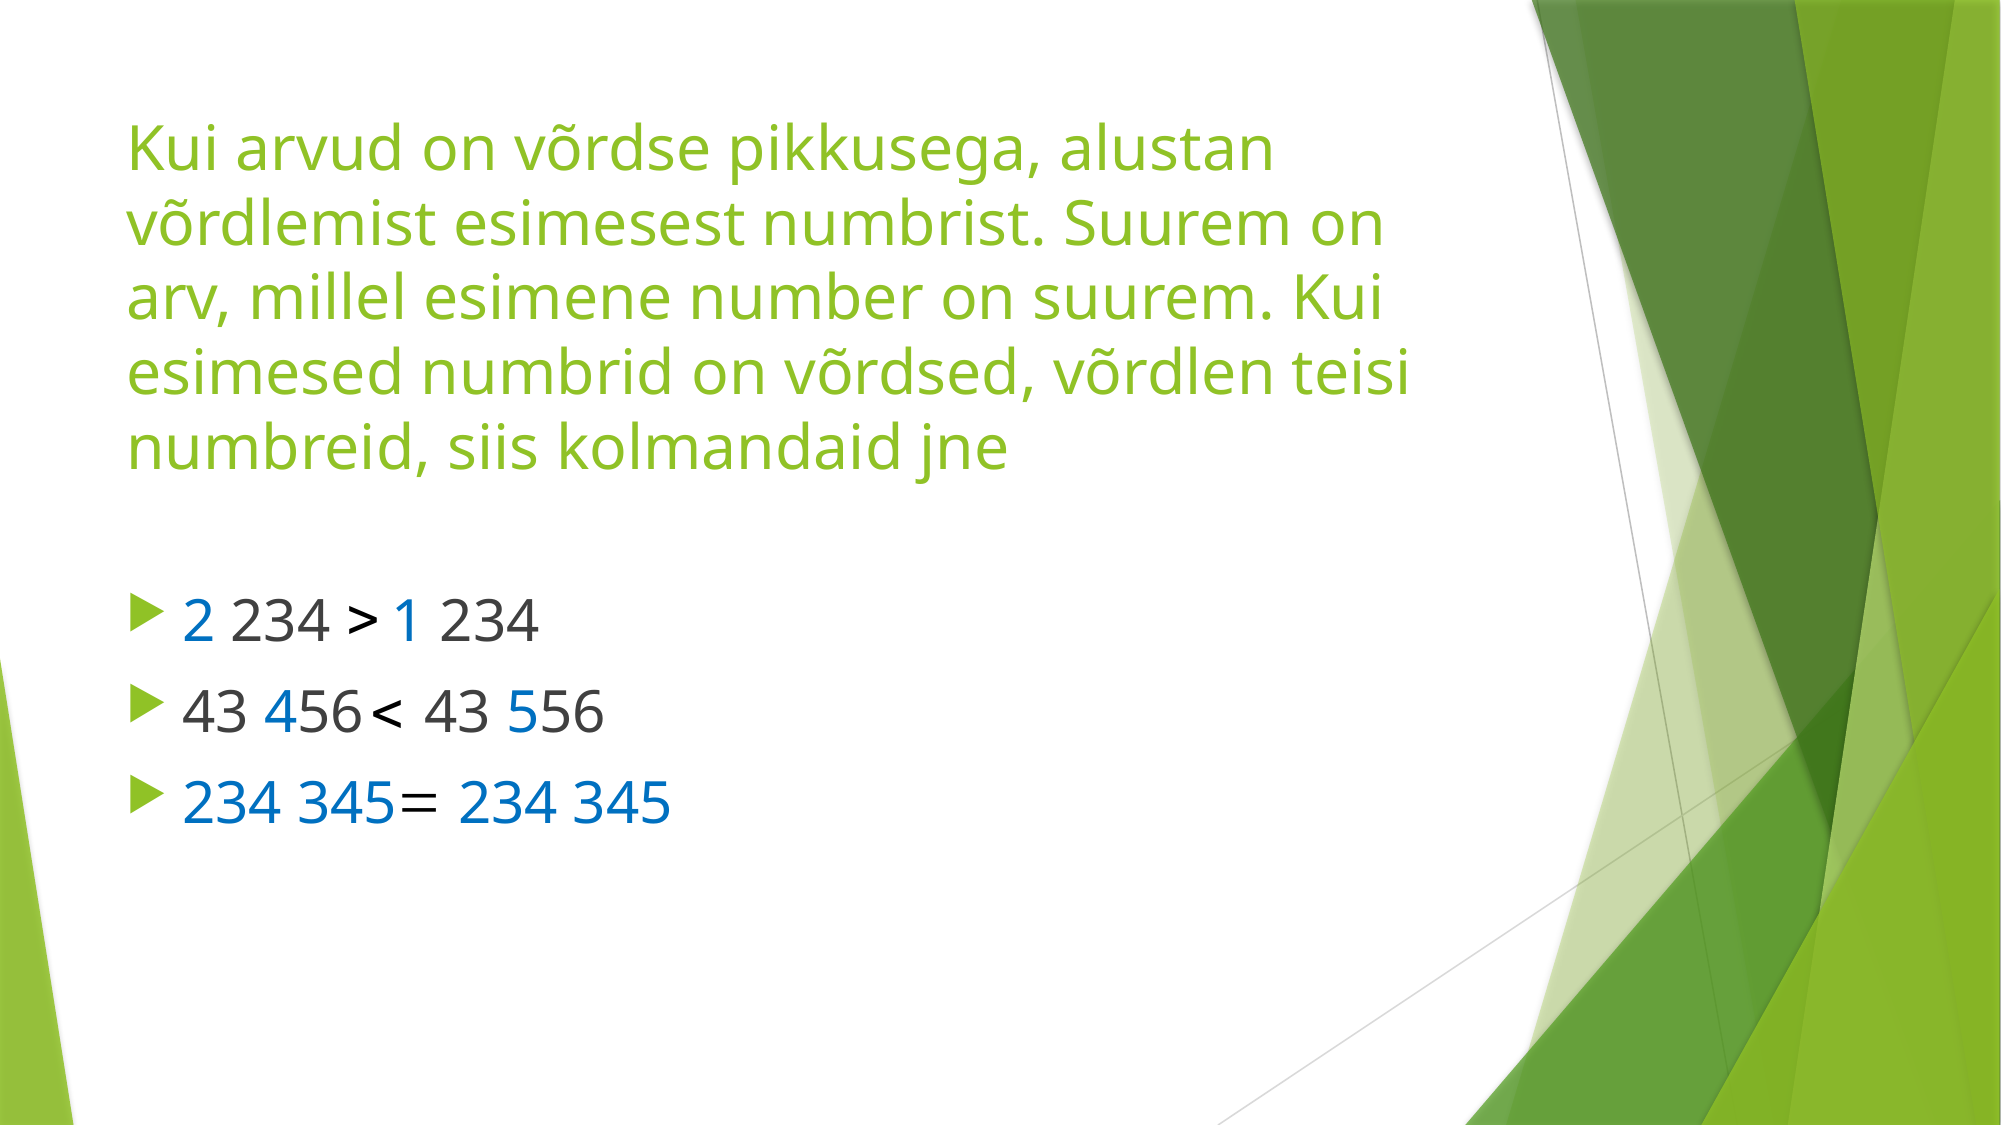

# Kui arvud on võrdse pikkusega, alustan võrdlemist esimesest numbrist. Suurem on arv, millel esimene number on suurem. Kui esimesed numbrid on võrdsed, võrdlen teisi numbreid, siis kolmandaid jne
2 234 1 234
43 456 43 556
234 345 234 345